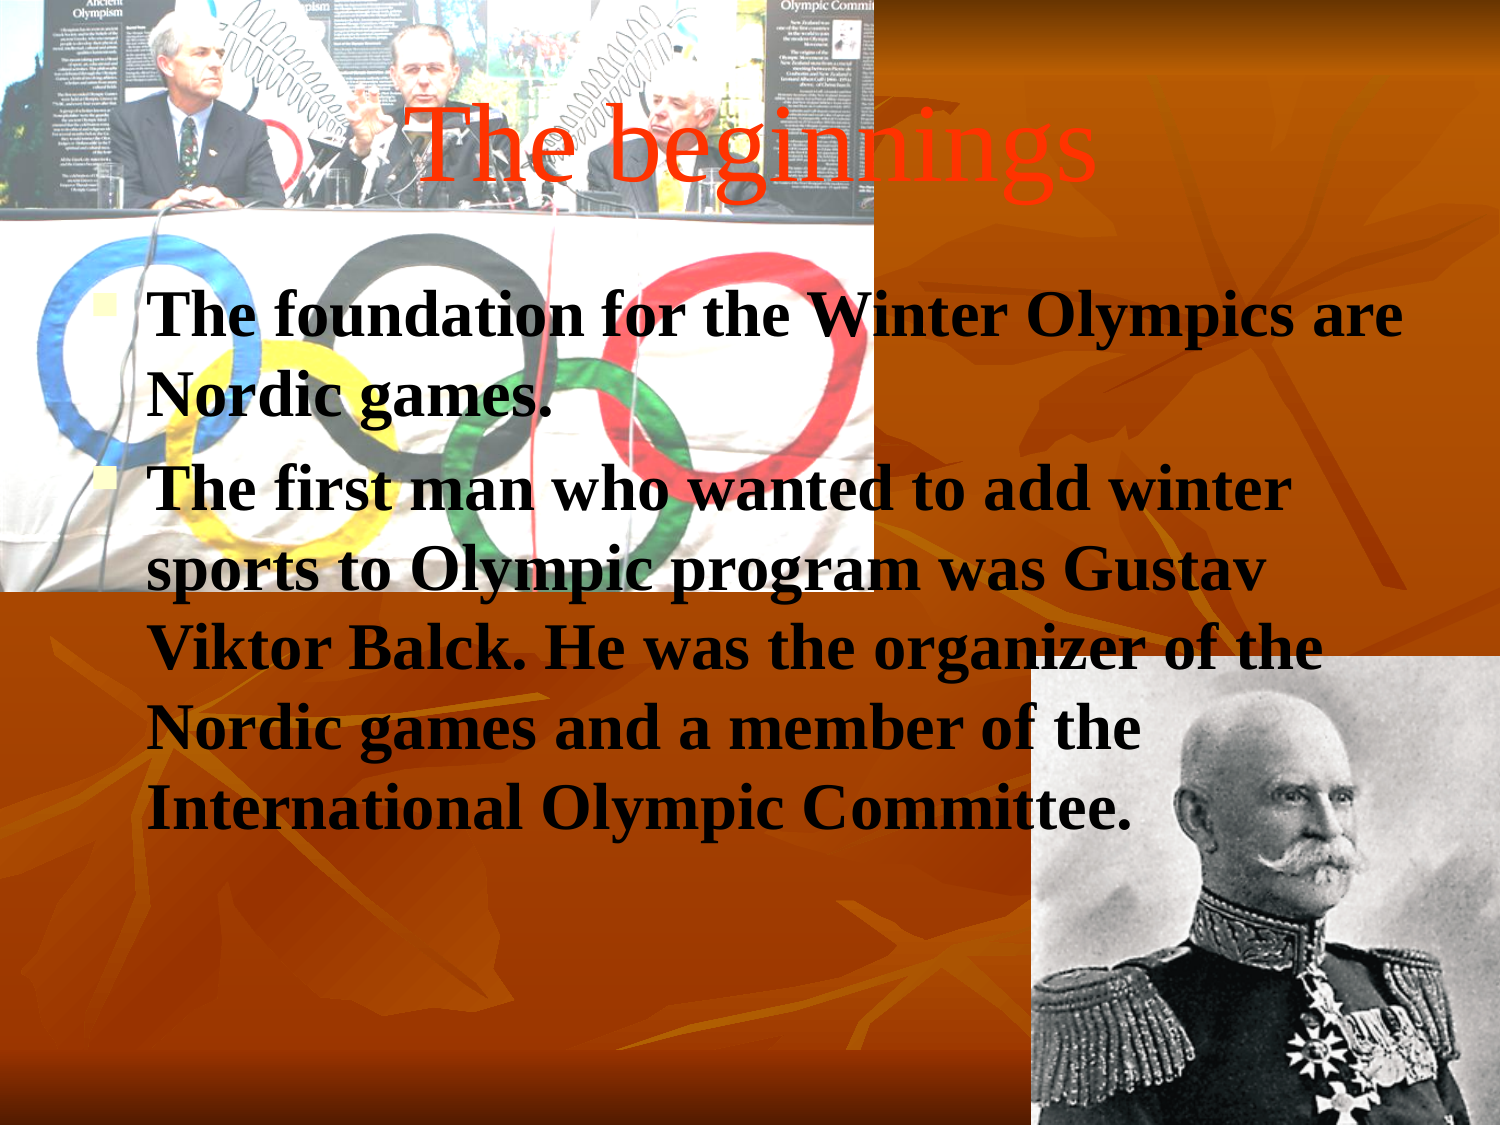

# The beginnings
The foundation for the Winter Olympics are Nordic games.
The first man who wanted to add winter sports to Olympic program was Gustav Viktor Balck. He was the organizer of the Nordic games and a member of the International Olympic Committee.